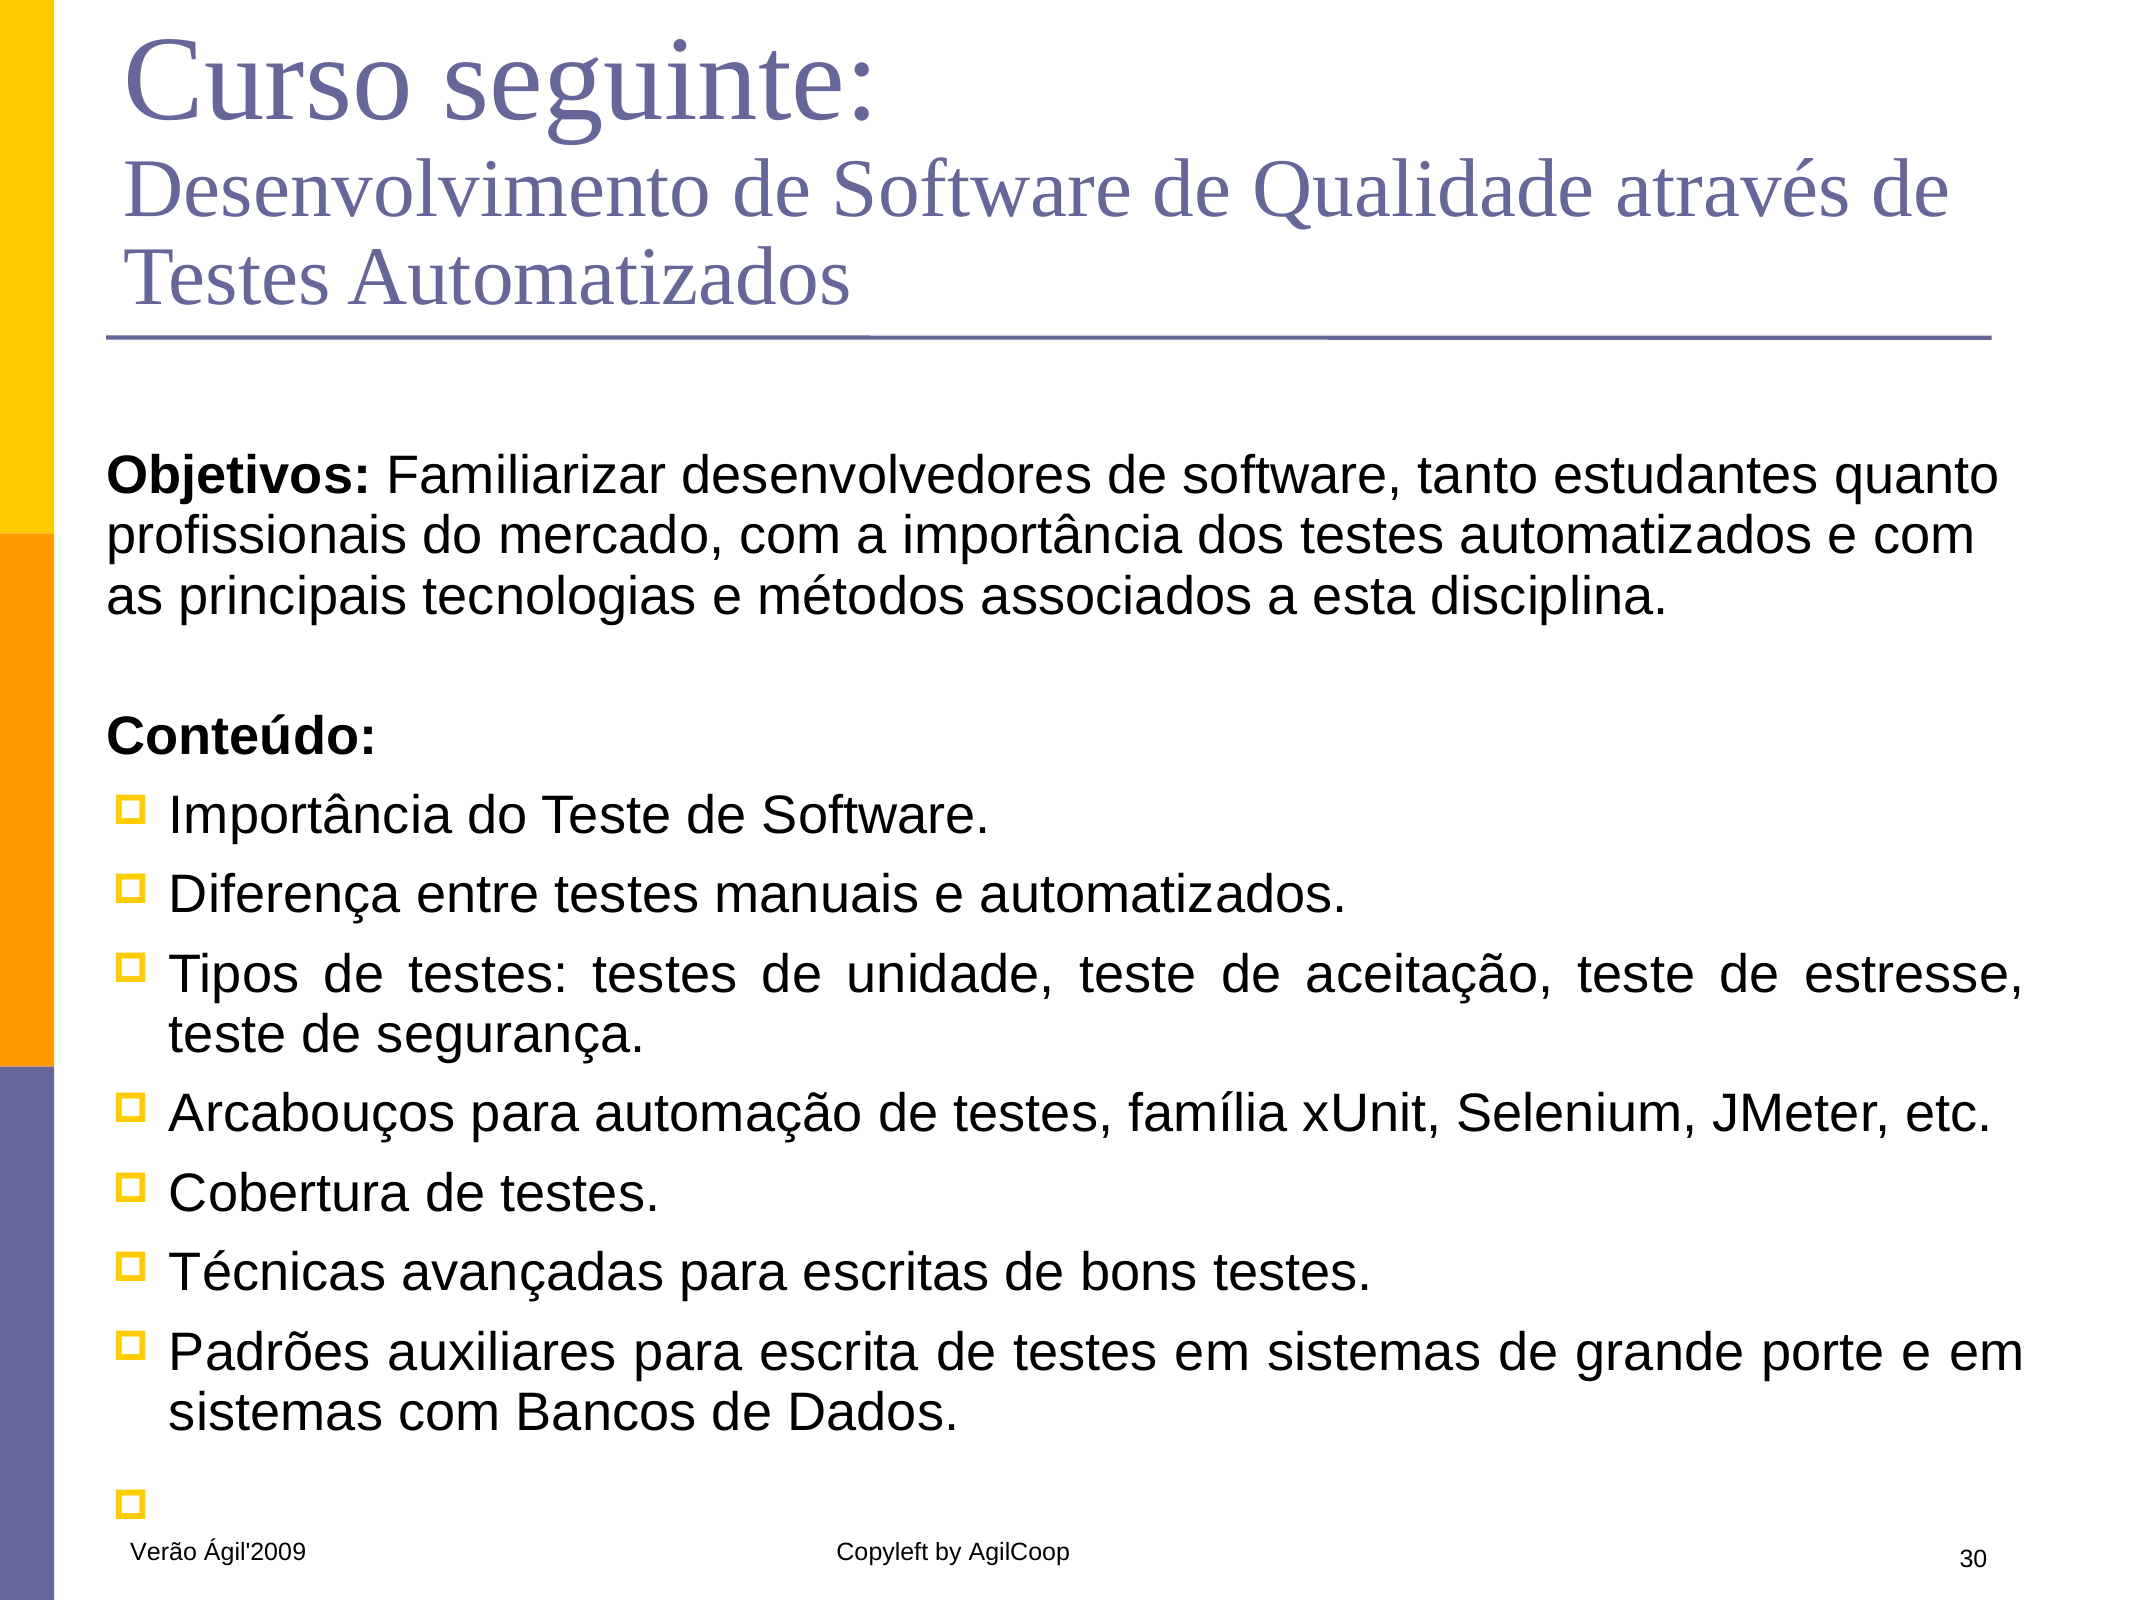

# Curso seguinte: Desenvolvimento de Software de Qualidade através de Testes Automatizados
Objetivos: Familiarizar desenvolvedores de software, tanto estudantes quanto profissionais do mercado, com a importância dos testes automatizados e com as principais tecnologias e métodos associados a esta disciplina.
Conteúdo:
Importância do Teste de Software.
Diferença entre testes manuais e automatizados.
Tipos de testes: testes de unidade, teste de aceitação, teste de estresse, teste de segurança.
Arcabouços para automação de testes, família xUnit, Selenium, JMeter, etc.
Cobertura de testes.
Técnicas avançadas para escritas de bons testes.
Padrões auxiliares para escrita de testes em sistemas de grande porte e em sistemas com Bancos de Dados.
Verão Ágil'2009
Copyleft by AgilCoop
30